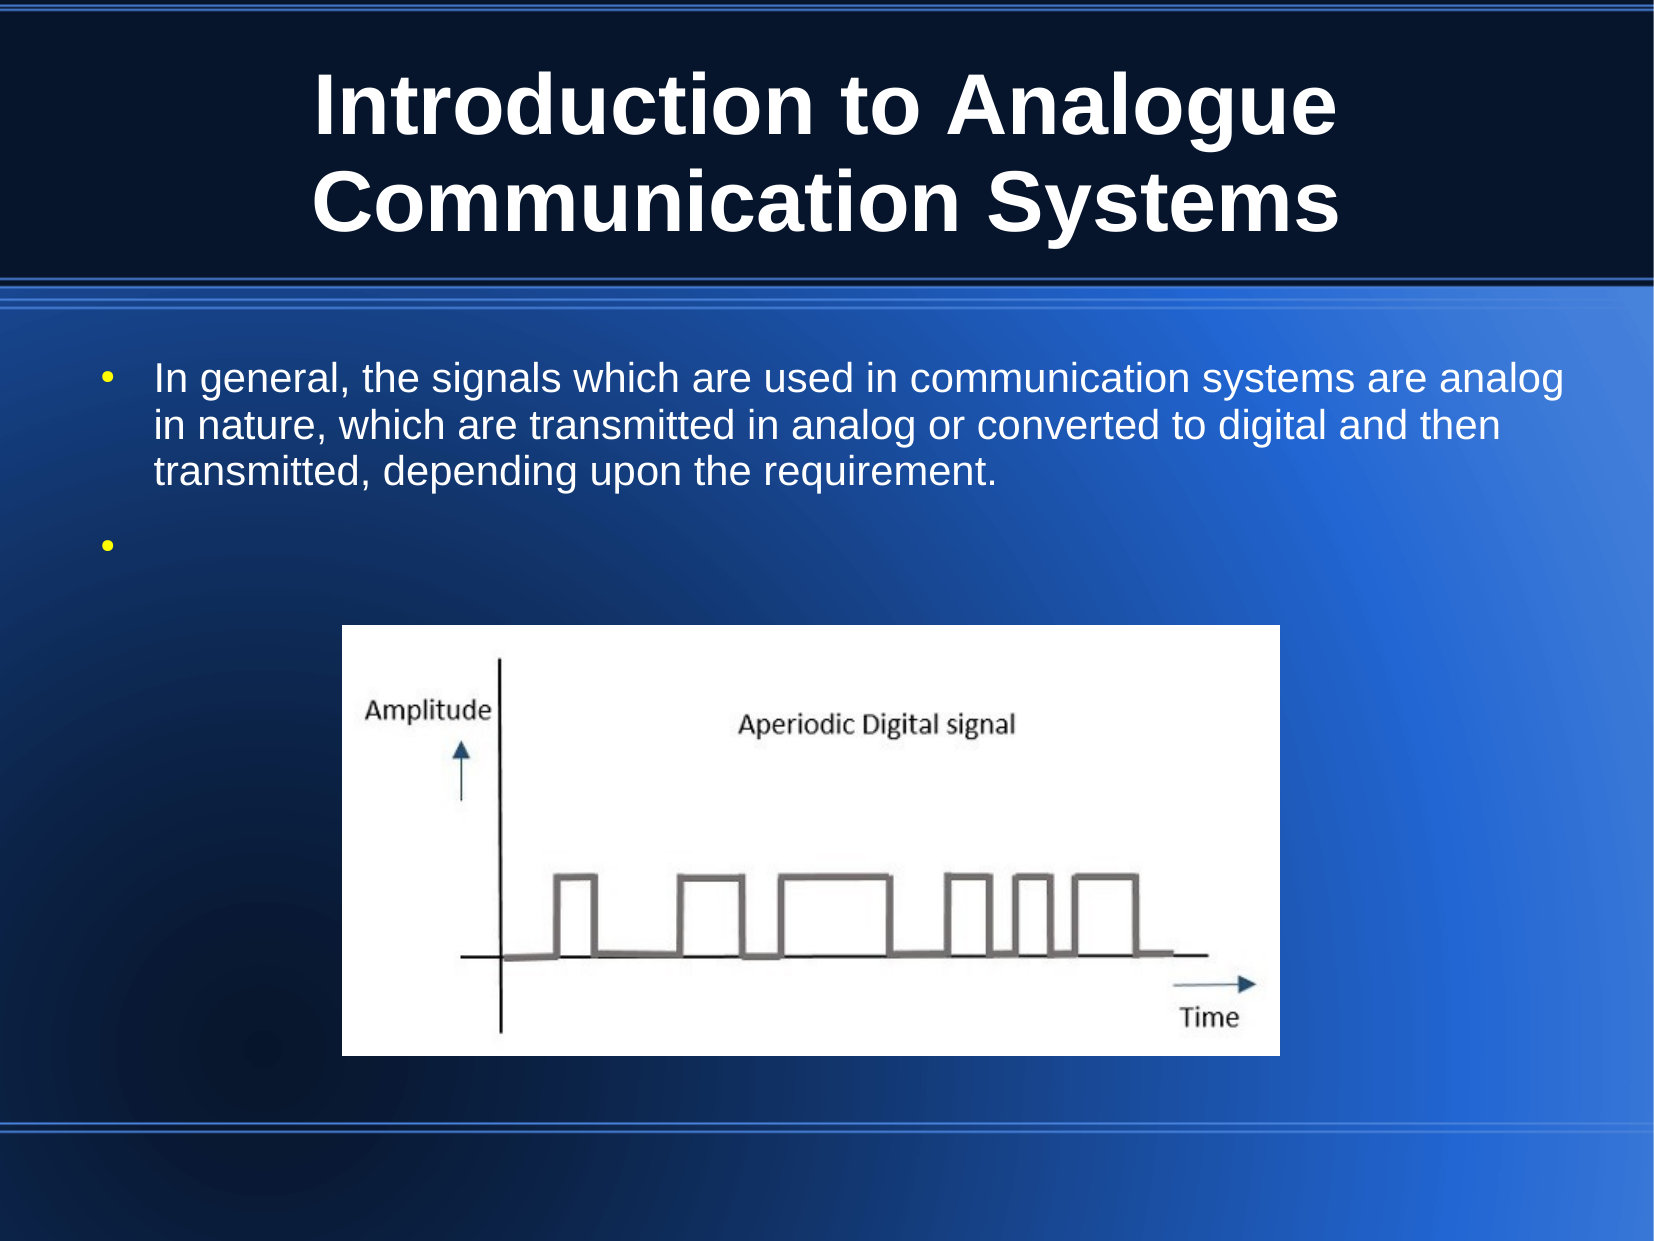

# Introduction to Analogue Communication Systems
In general, the signals which are used in communication systems are analog in nature, which are transmitted in analog or converted to digital and then transmitted, depending upon the requirement.